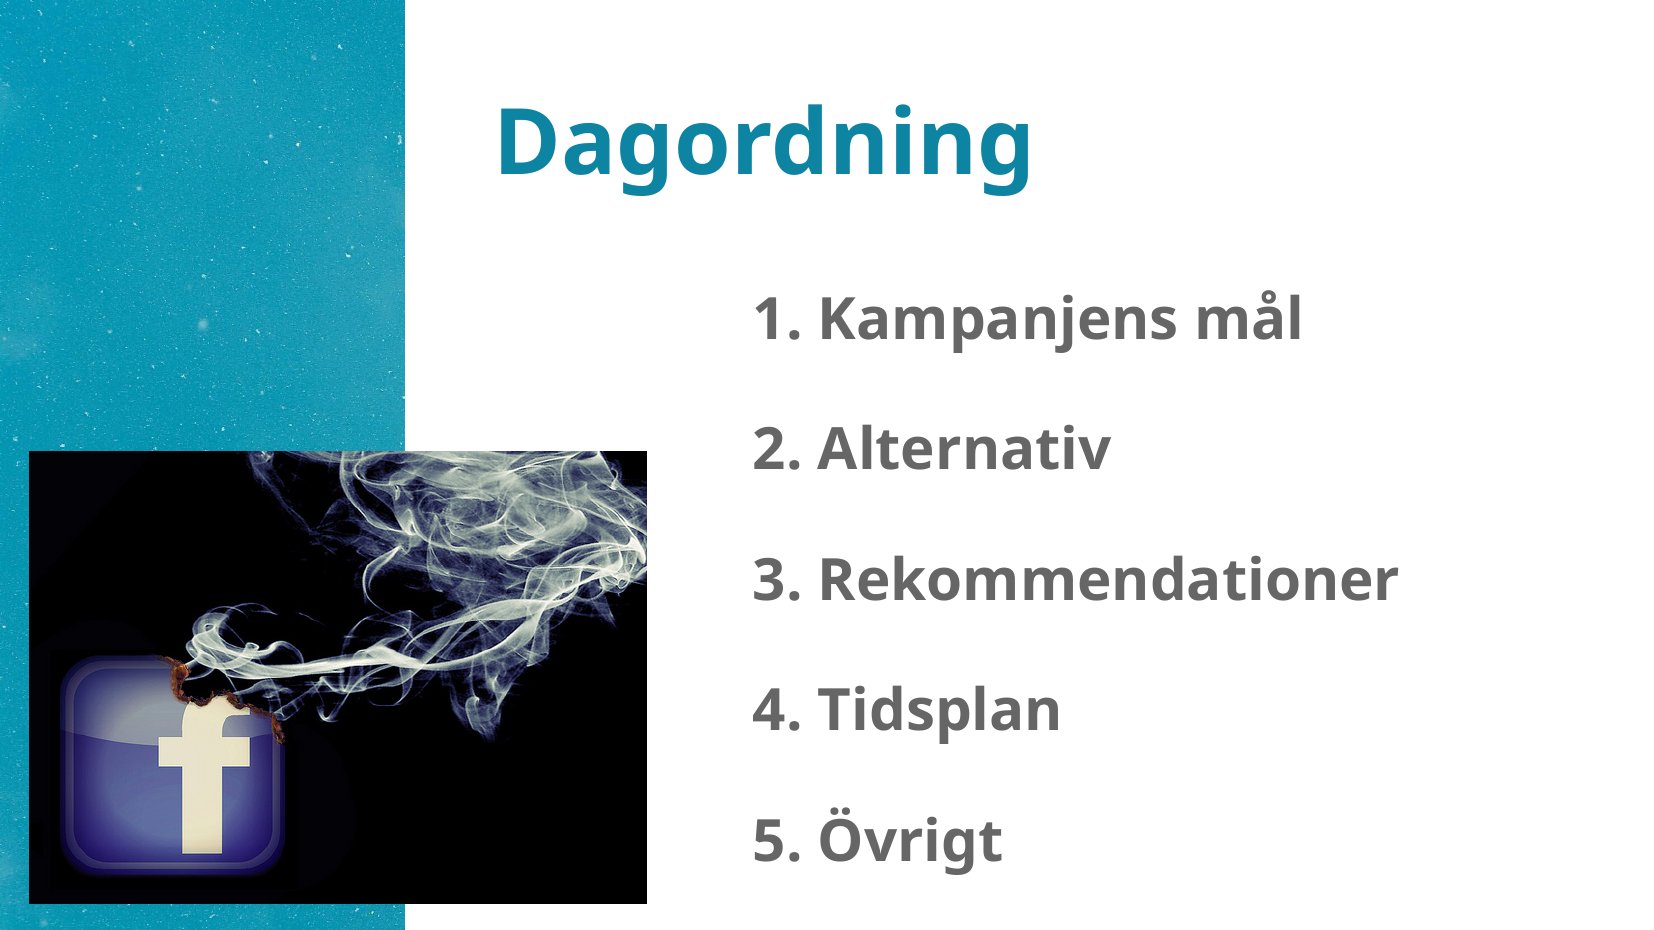

# Dagordning
1. Kampanjens mål
2. Alternativ
3. Rekommendationer
4. Tidsplan
5. Övrigt